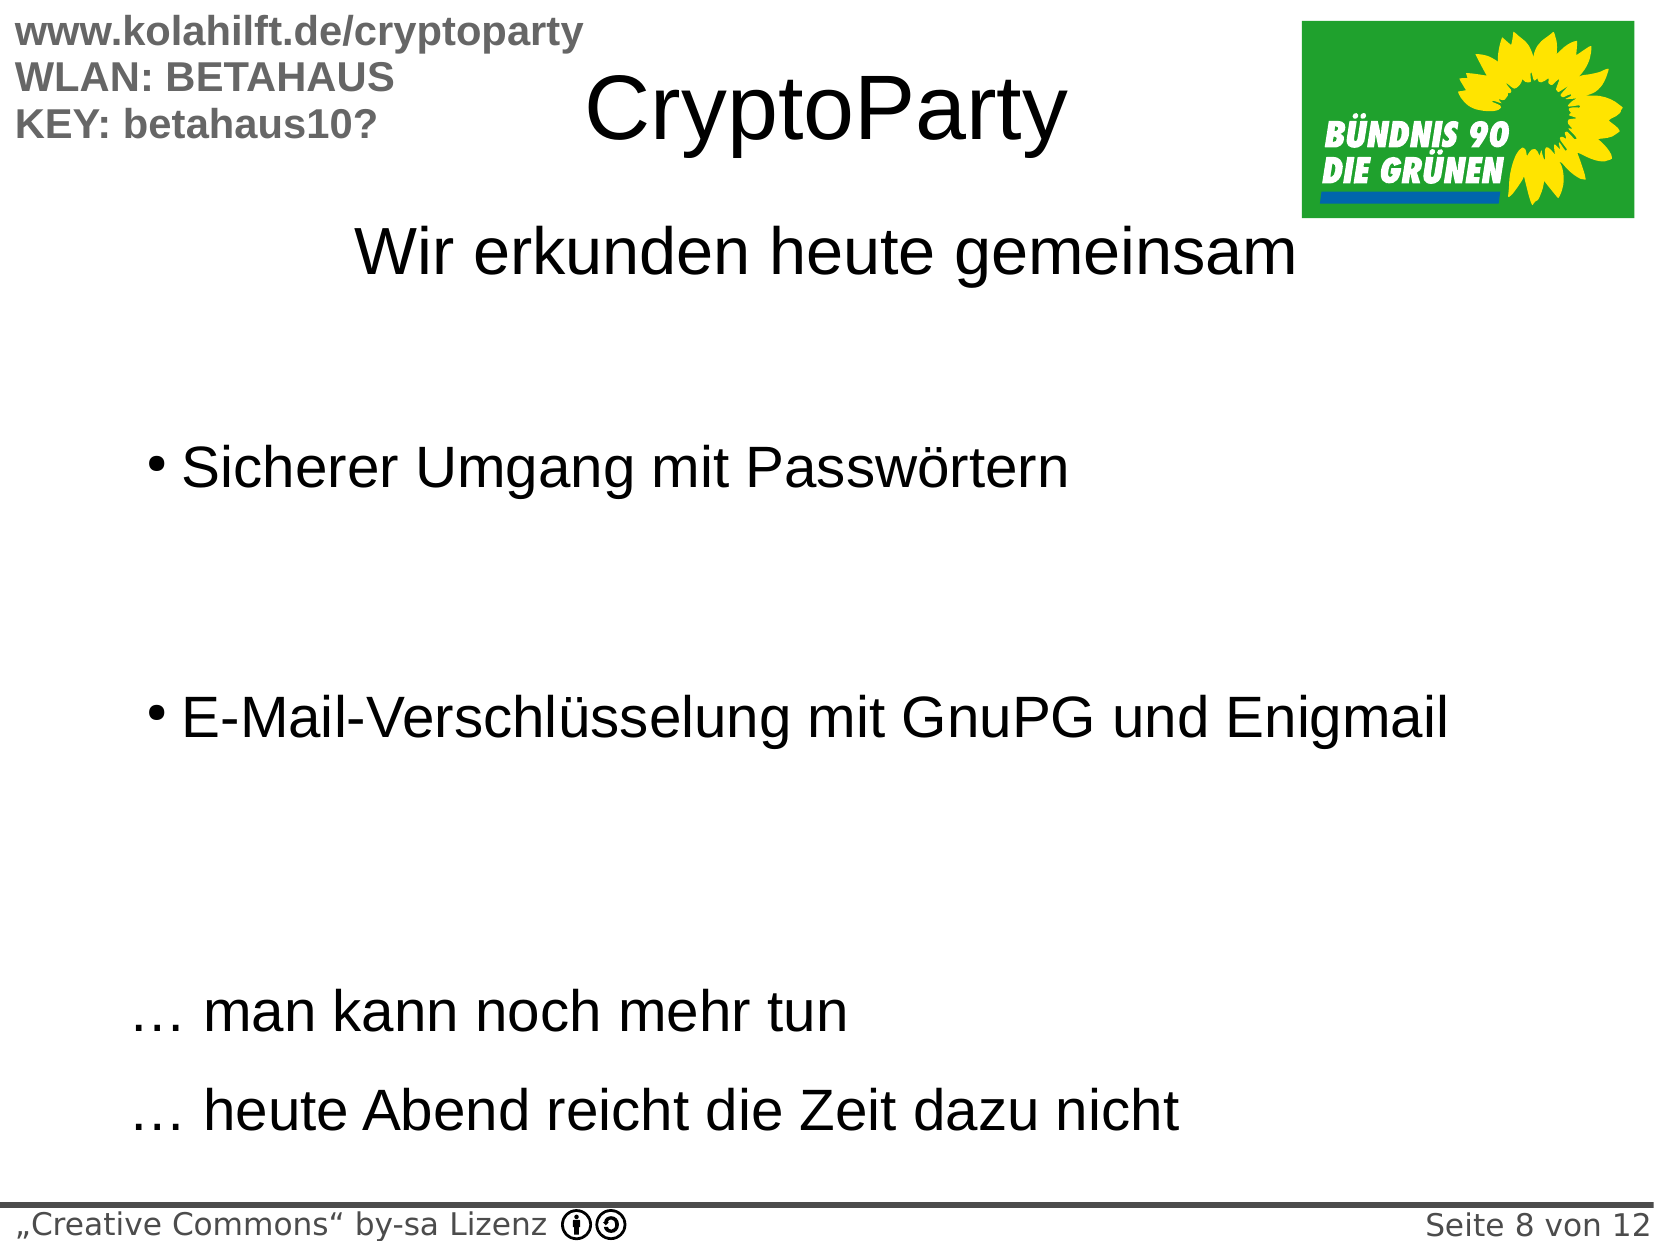

Wir erkunden heute gemeinsam
# Sicherer Umgang mit Passwörtern
E-Mail-Verschlüsselung mit GnuPG und Enigmail
… man kann noch mehr tun
… heute Abend reicht die Zeit dazu nicht